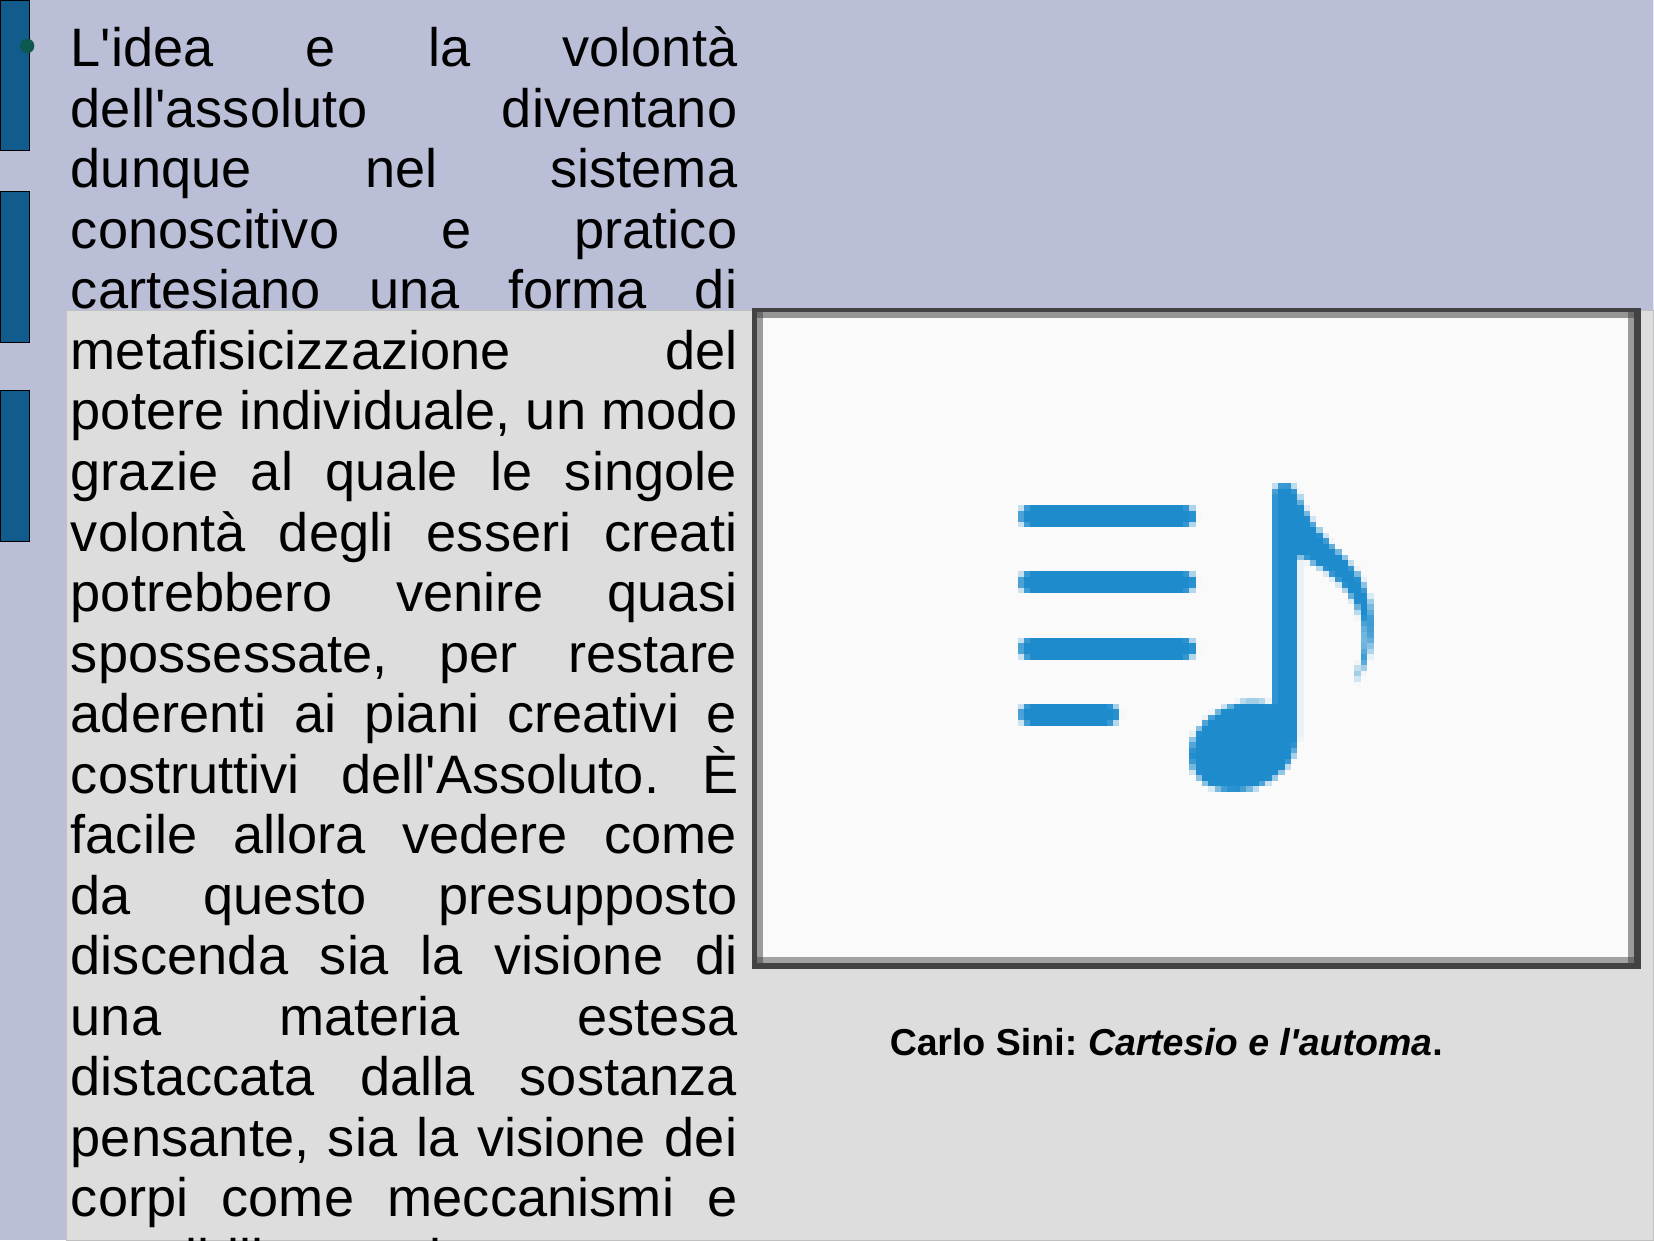

L'idea e la volontà dell'assoluto diventano dunque nel sistema conoscitivo e pratico cartesiano una forma di metafisicizzazione del potere individuale, un modo grazie al quale le singole volontà degli esseri creati potrebbero venire quasi spossessate, per restare aderenti ai piani creativi e costruttivi dell'Assoluto. È facile allora vedere come da questo presupposto discenda sia la visione di una materia estesa distaccata dalla sostanza pensante, sia la visione dei corpi come meccanismi e possibili automi.
#
Carlo Sini: Cartesio e l'automa.